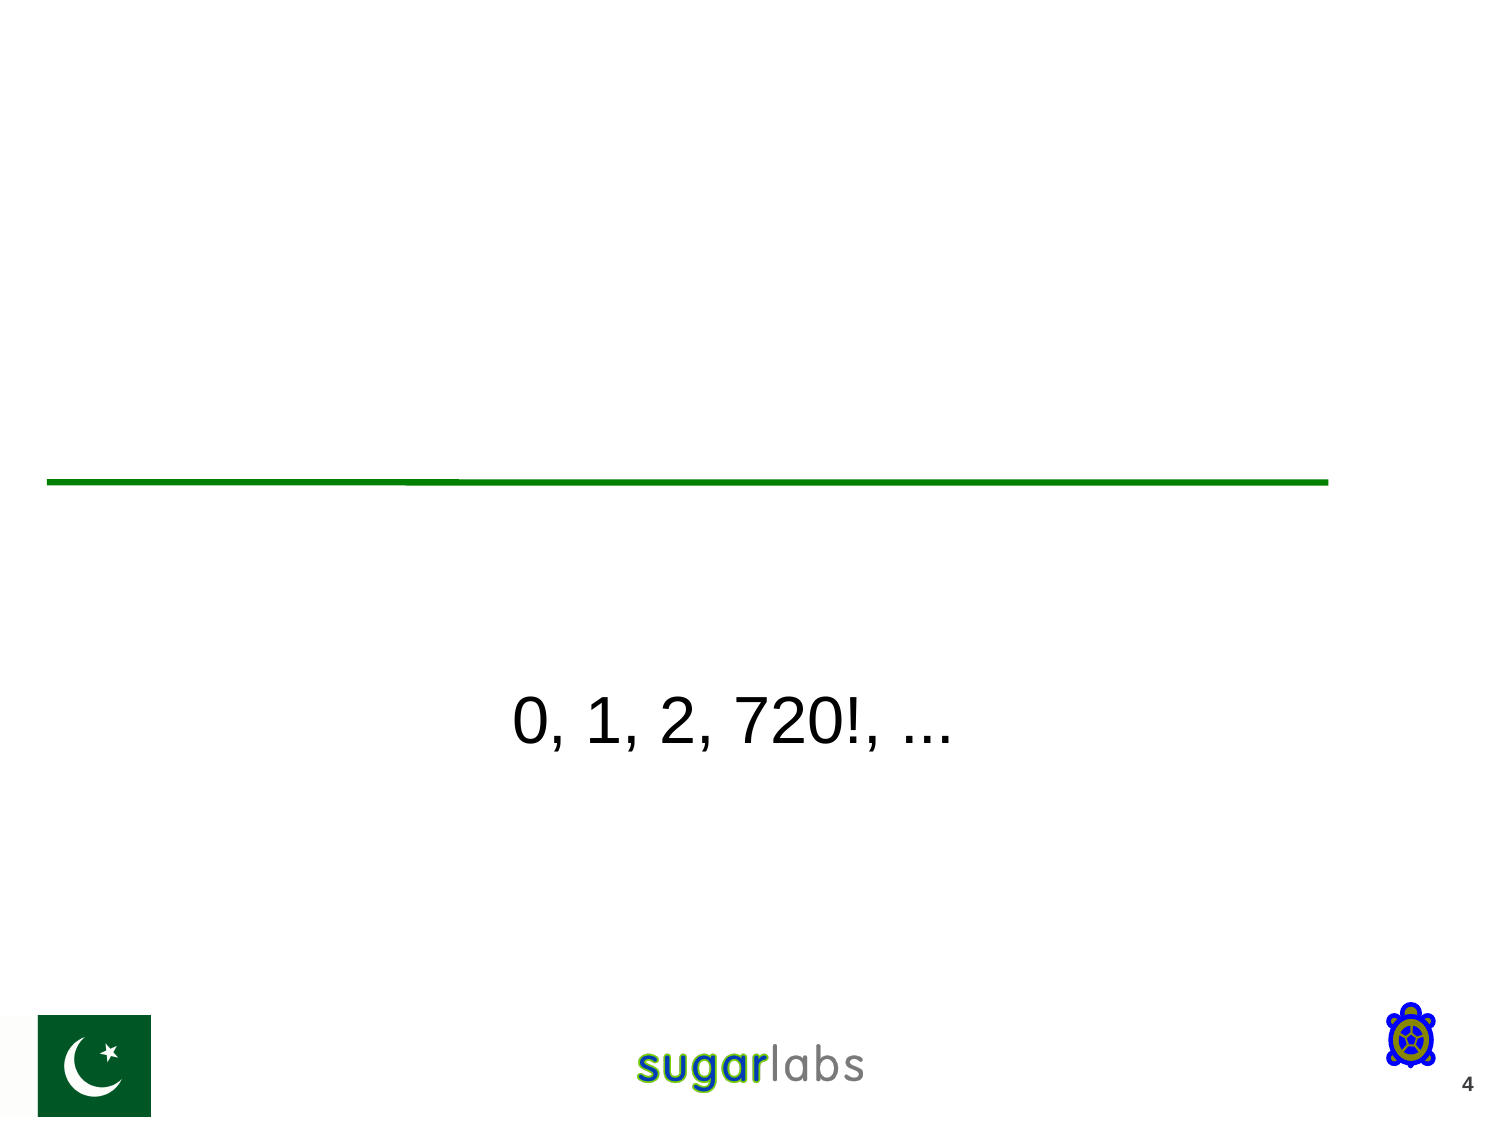

# 0, 1, 2, 720!, ...
4